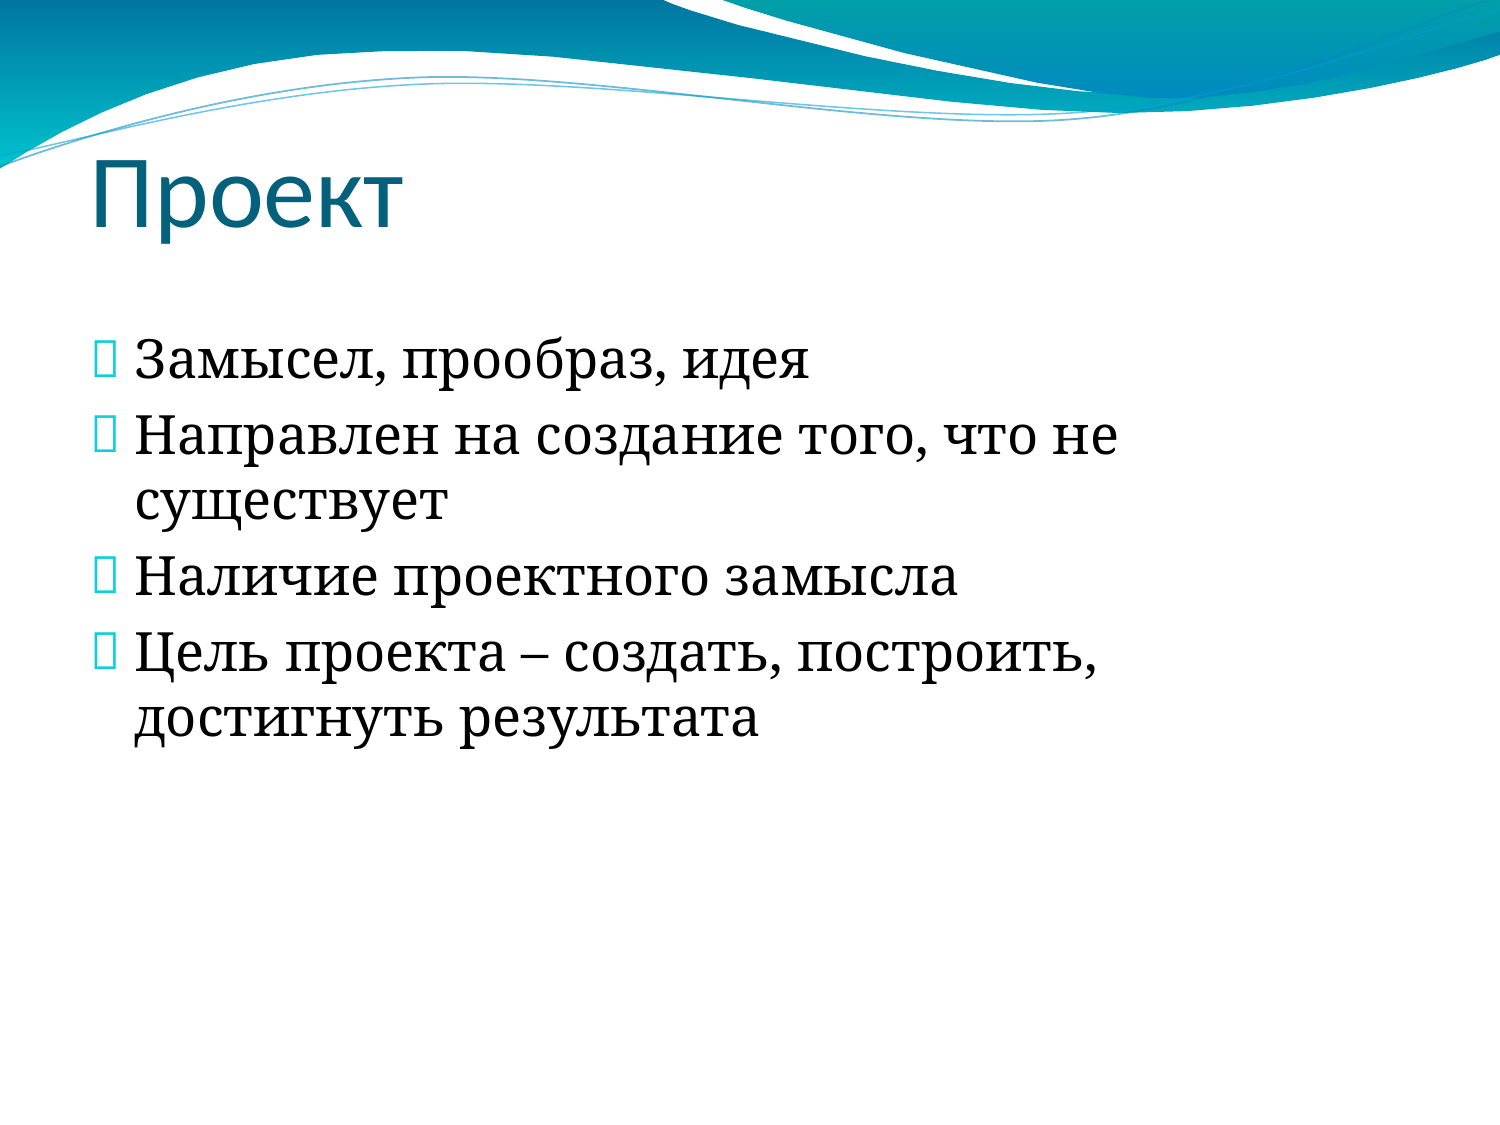

# Проект
Замысел, прообраз, идея
Направлен на создание того, что не существует
Наличие проектного замысла
Цель проекта – создать, построить, достигнуть результата